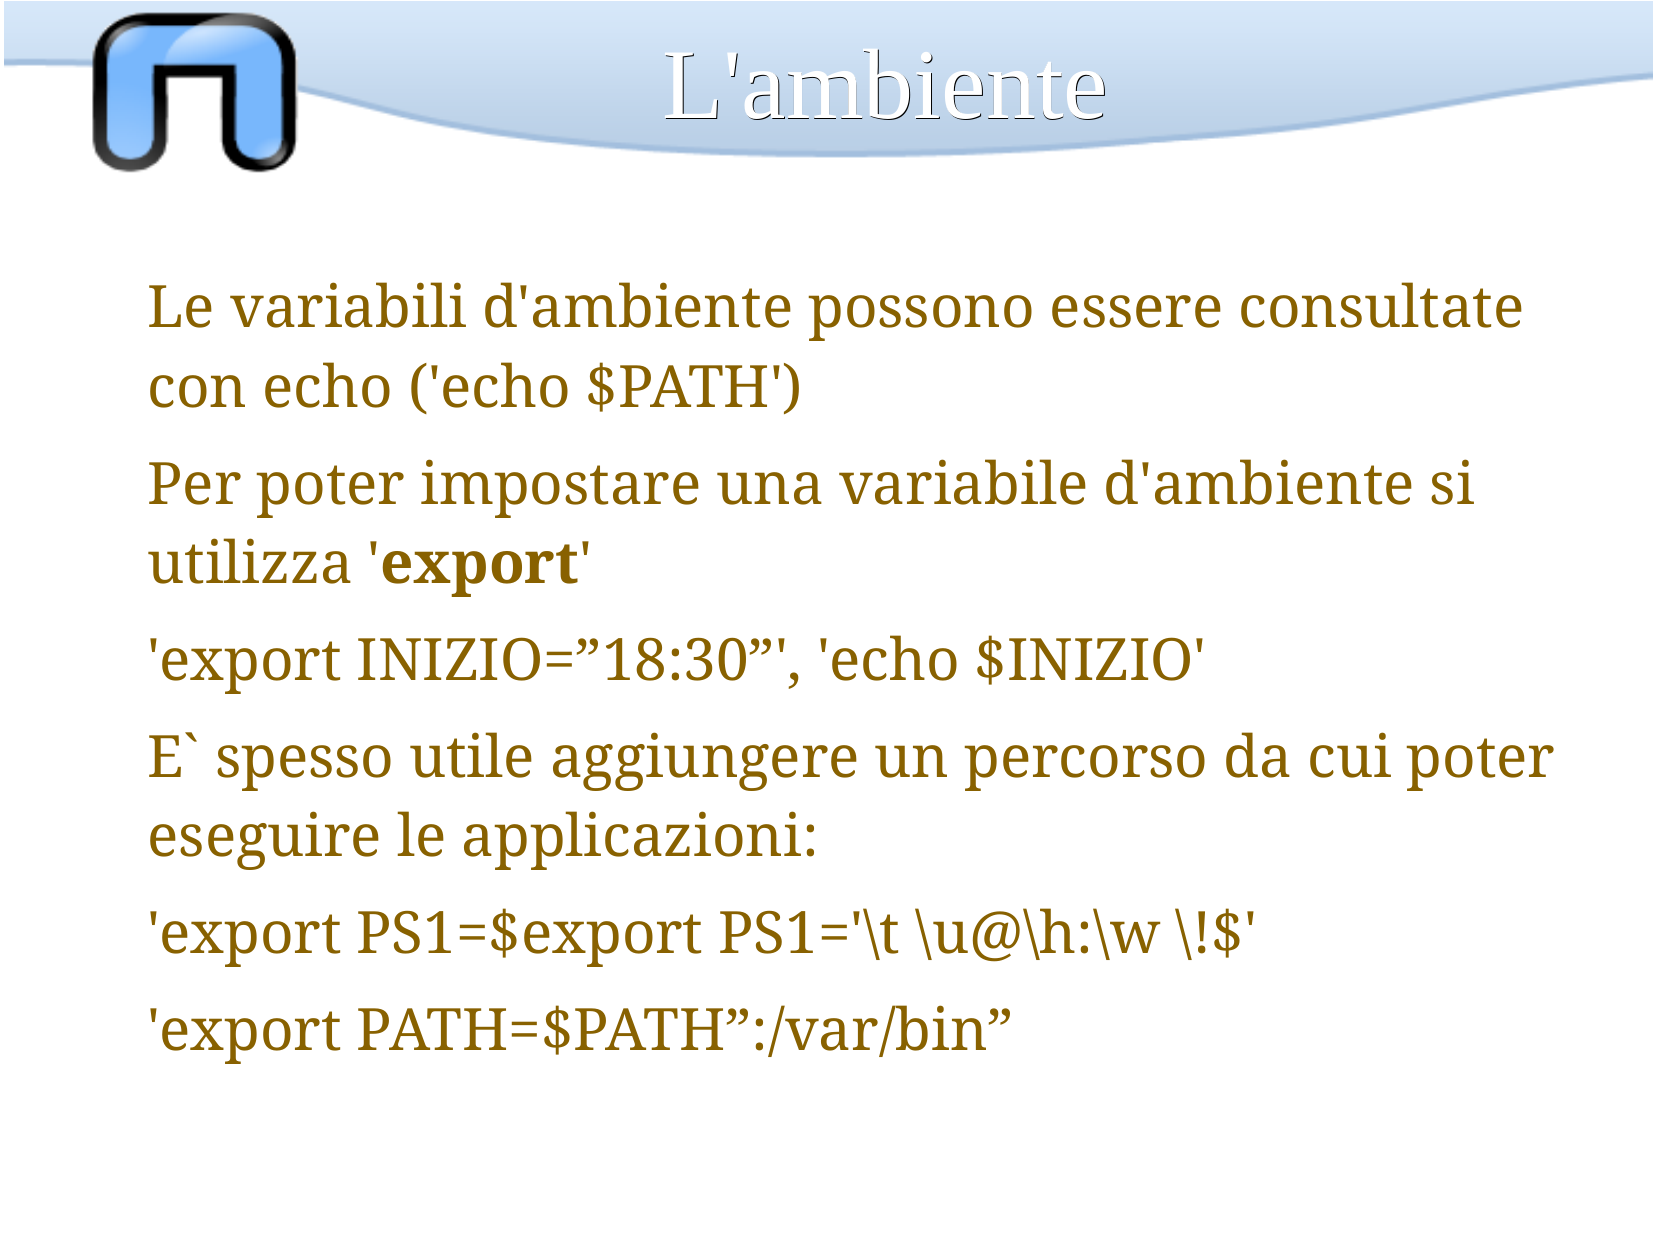

L'ambiente
# Le variabili d'ambiente possono essere consultate con echo ('echo $PATH')
Per poter impostare una variabile d'ambiente si utilizza 'export'
'export INIZIO=”18:30”', 'echo $INIZIO'
E` spesso utile aggiungere un percorso da cui poter eseguire le applicazioni:
'export PS1=$export PS1='\t \u@\h:\w \!$'
'export PATH=$PATH”:/var/bin”